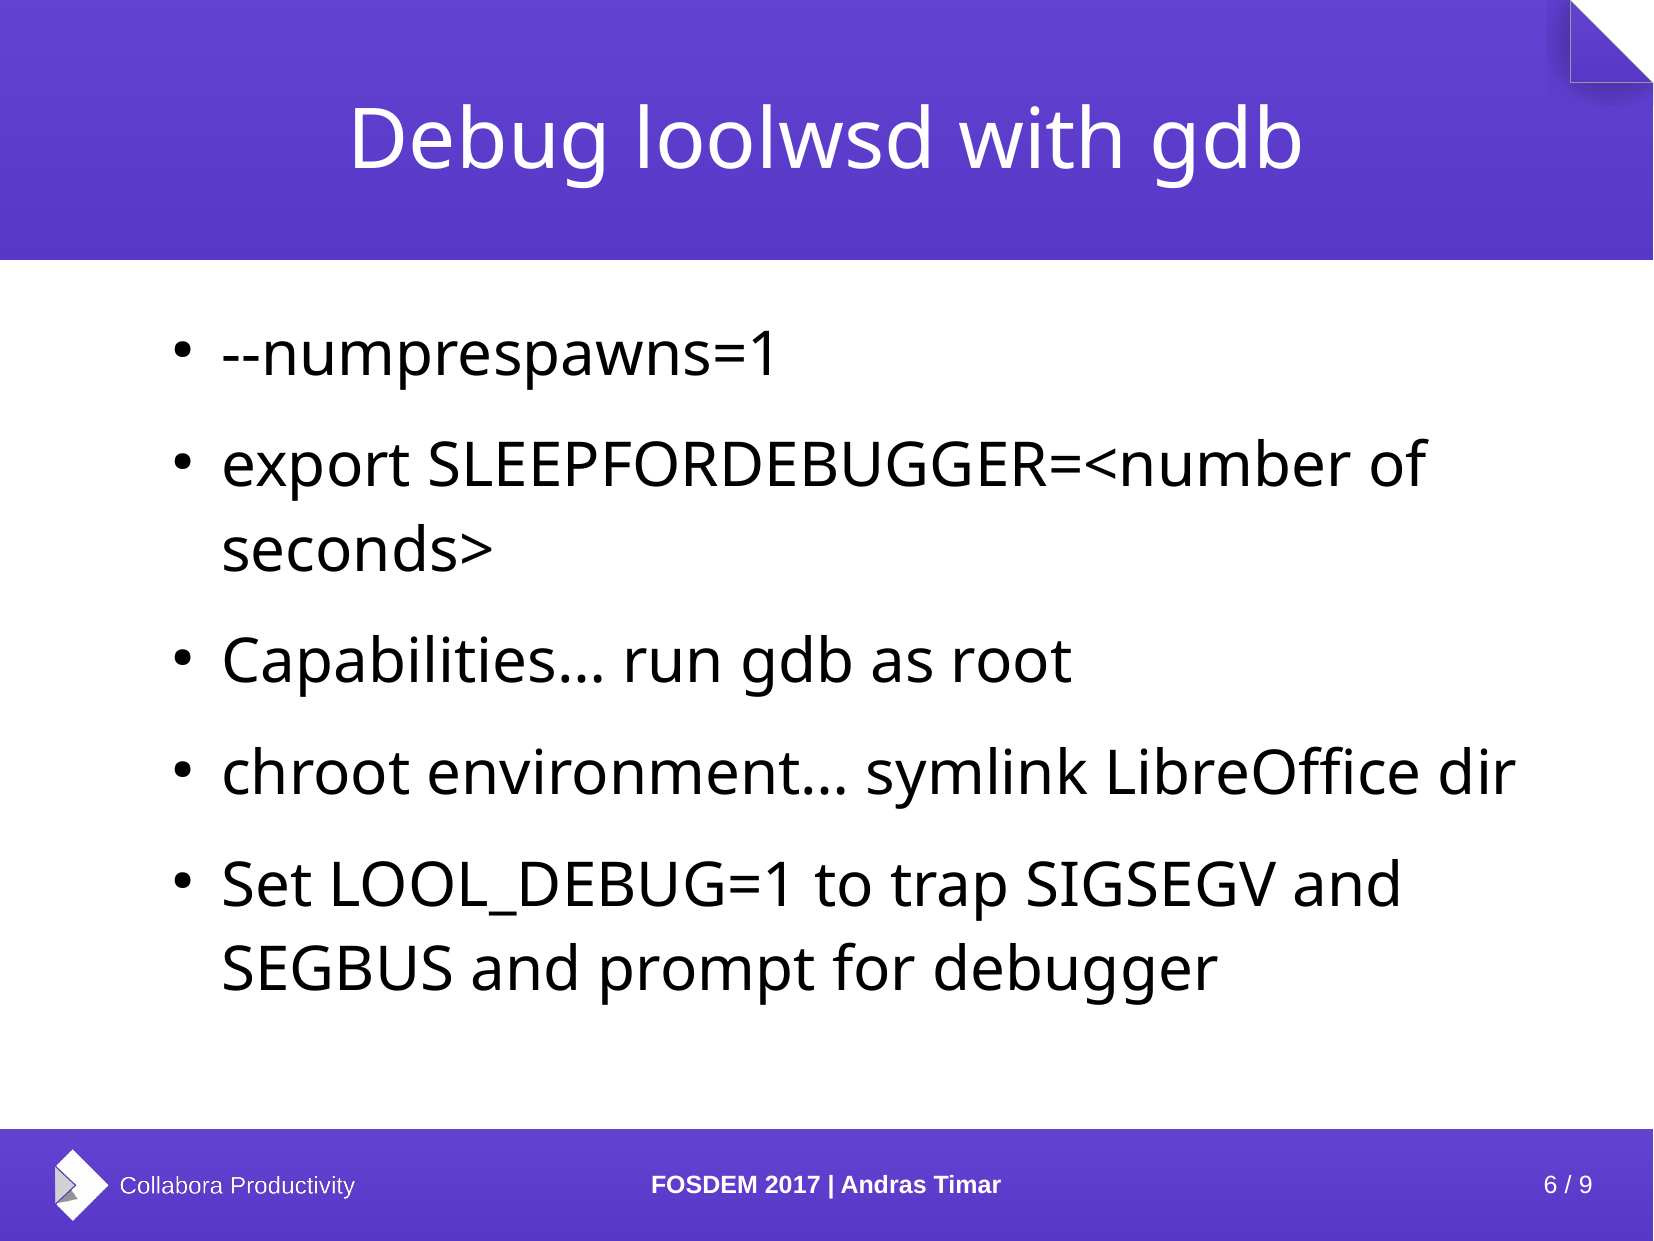

# Debug loolwsd with gdb
--numprespawns=1
export SLEEPFORDEBUGGER=<number of seconds>
Capabilities… run gdb as root
chroot environment… symlink LibreOffice dir
Set LOOL_DEBUG=1 to trap SIGSEGV and SEGBUS and prompt for debugger